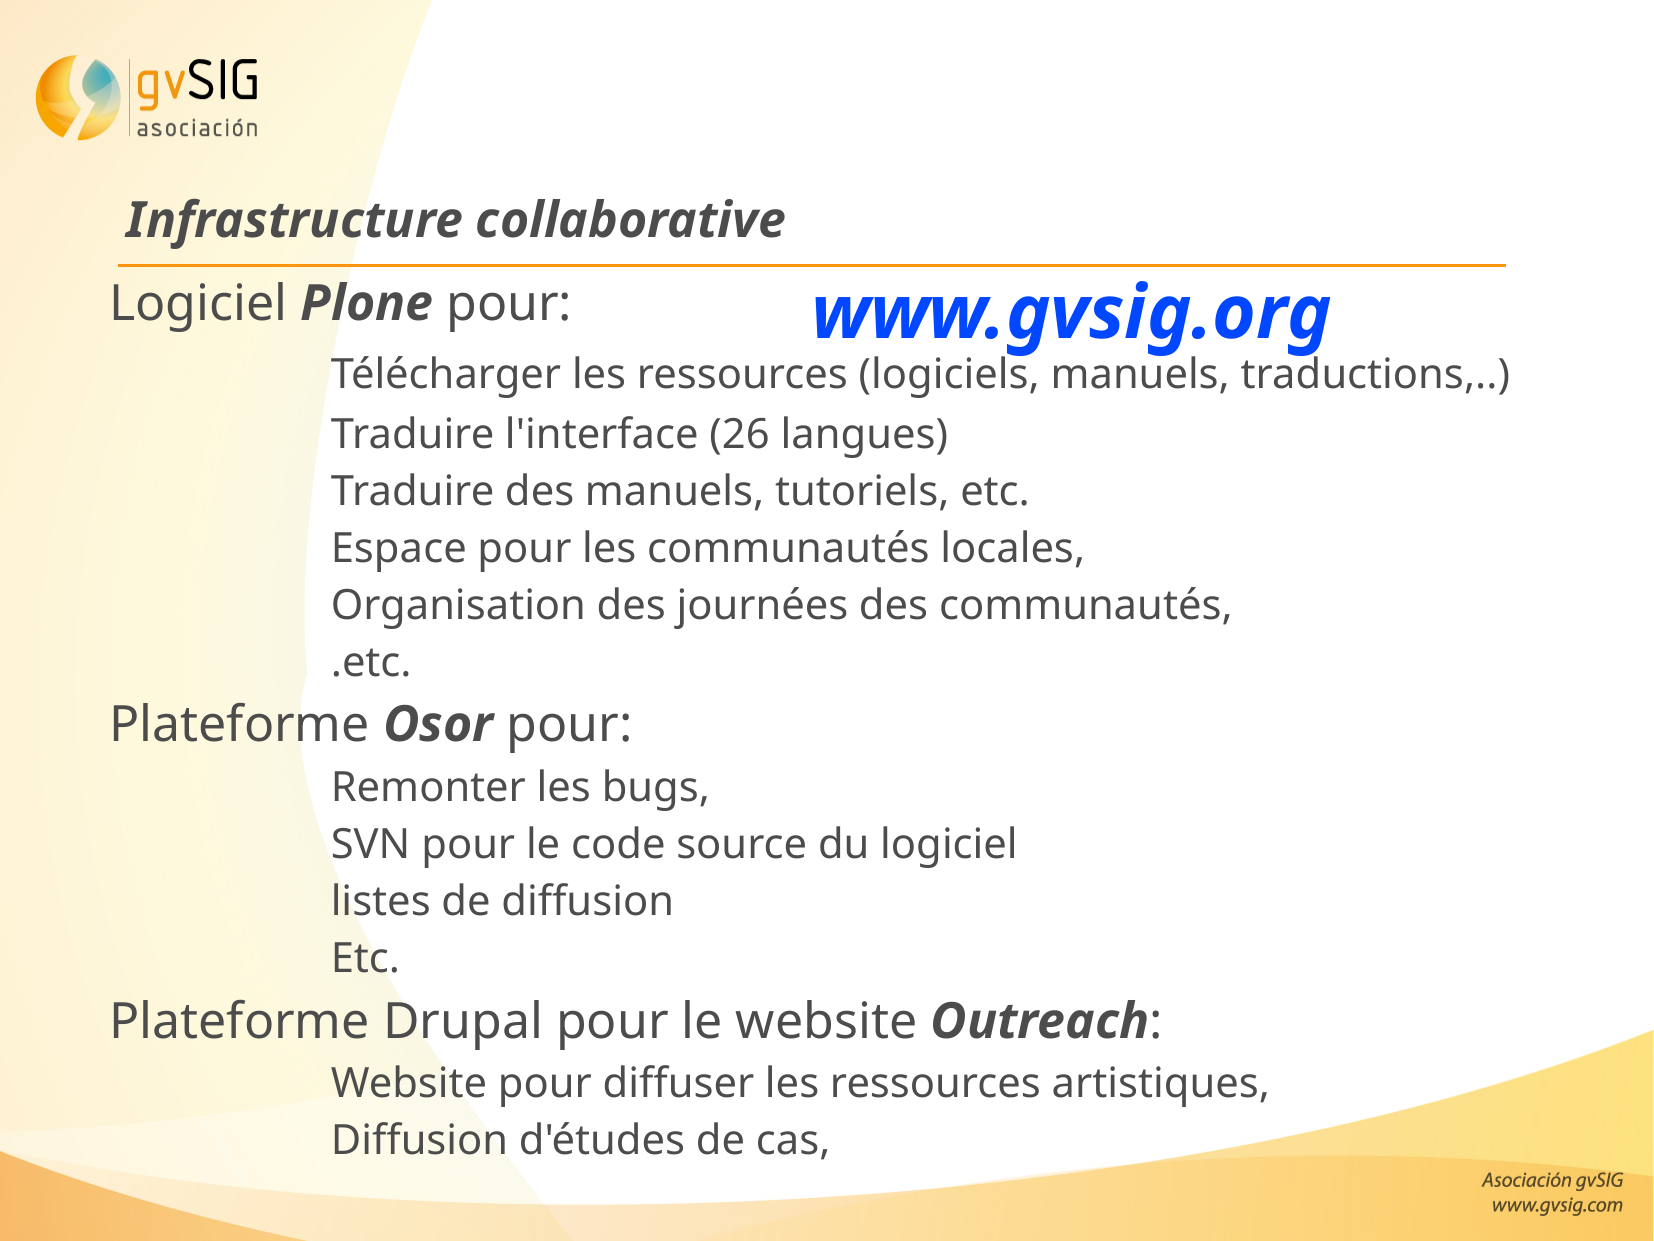

Infrastructure collaborative
www.gvsig.org
Logiciel Plone pour:
			Télécharger les ressources (logiciels, manuels, traductions,..)
			Traduire l'interface (26 langues)
			Traduire des manuels, tutoriels, etc.
			Espace pour les communautés locales,
			Organisation des journées des communautés,
			.etc.
Plateforme Osor pour:
			Remonter les bugs,
			SVN pour le code source du logiciel
			listes de diffusion
			Etc.
Plateforme Drupal pour le website Outreach:
			Website pour diffuser les ressources artistiques,
			Diffusion d'études de cas,